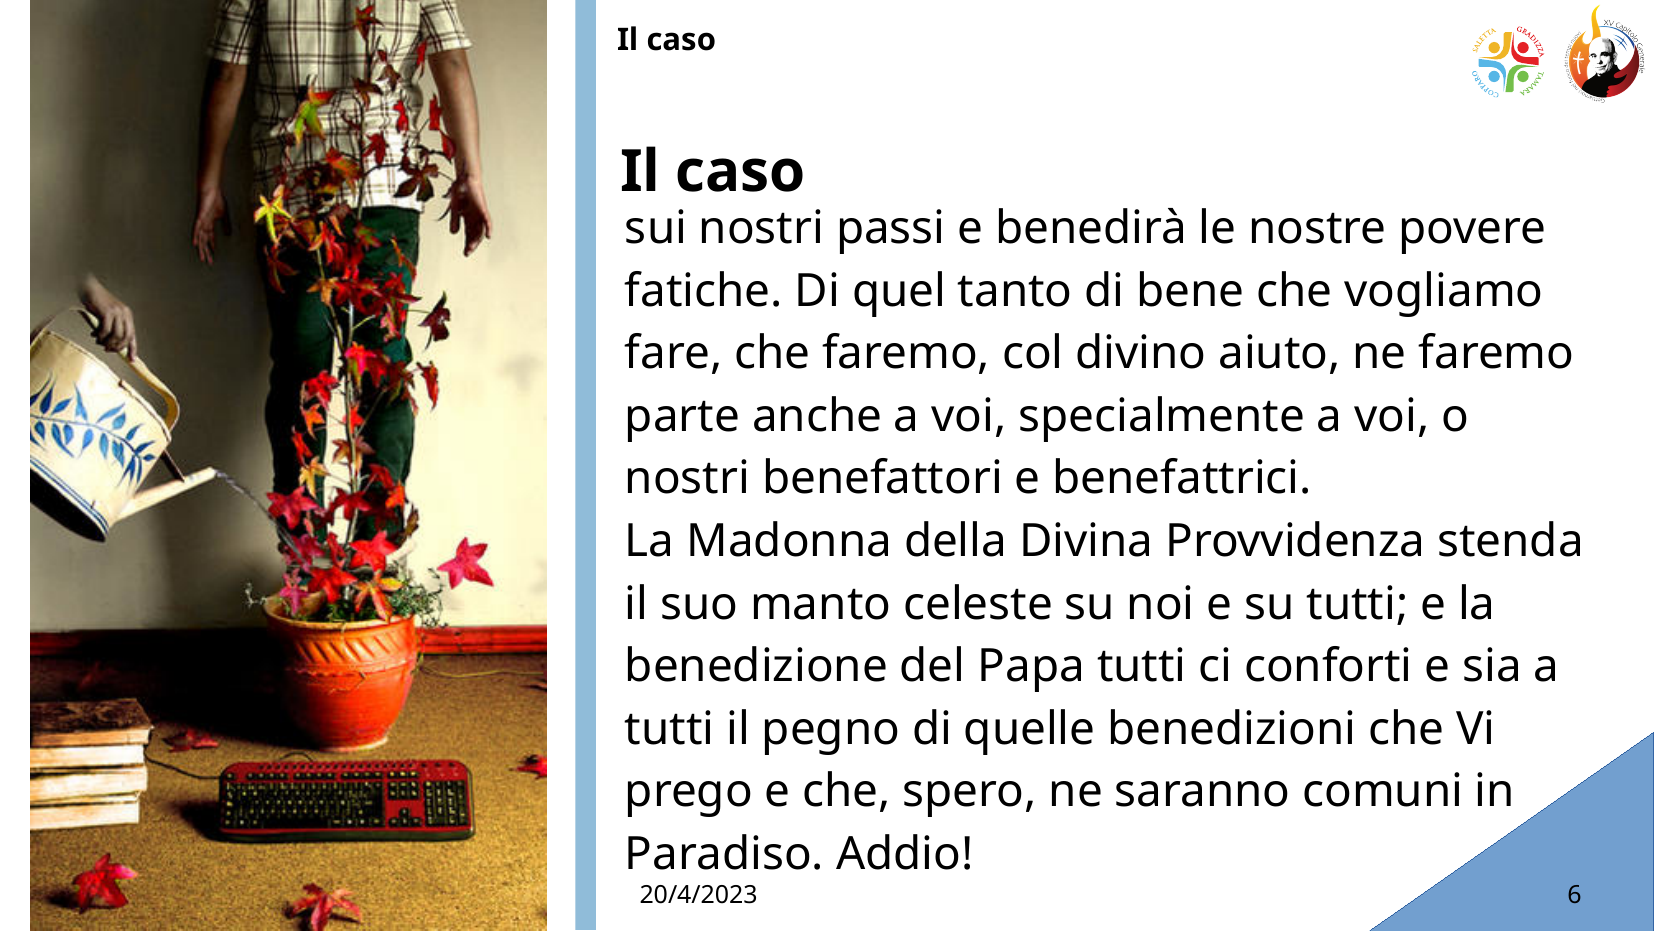

Il caso
Il caso
# sui nostri passi e benedirà le nostre povere fatiche. Di quel tanto di bene che vogliamo fare, che faremo, col divino aiuto, ne faremo parte anche a voi, specialmente a voi, o nostri benefattori e benefattrici.
La Madonna della Divina Provvidenza stenda il suo manto celeste su noi e su tutti; e la benedizione del Papa tutti ci conforti e sia a tutti il pegno di quelle benedizioni che Vi prego e che, spero, ne saranno comuni in Paradiso. Addio!